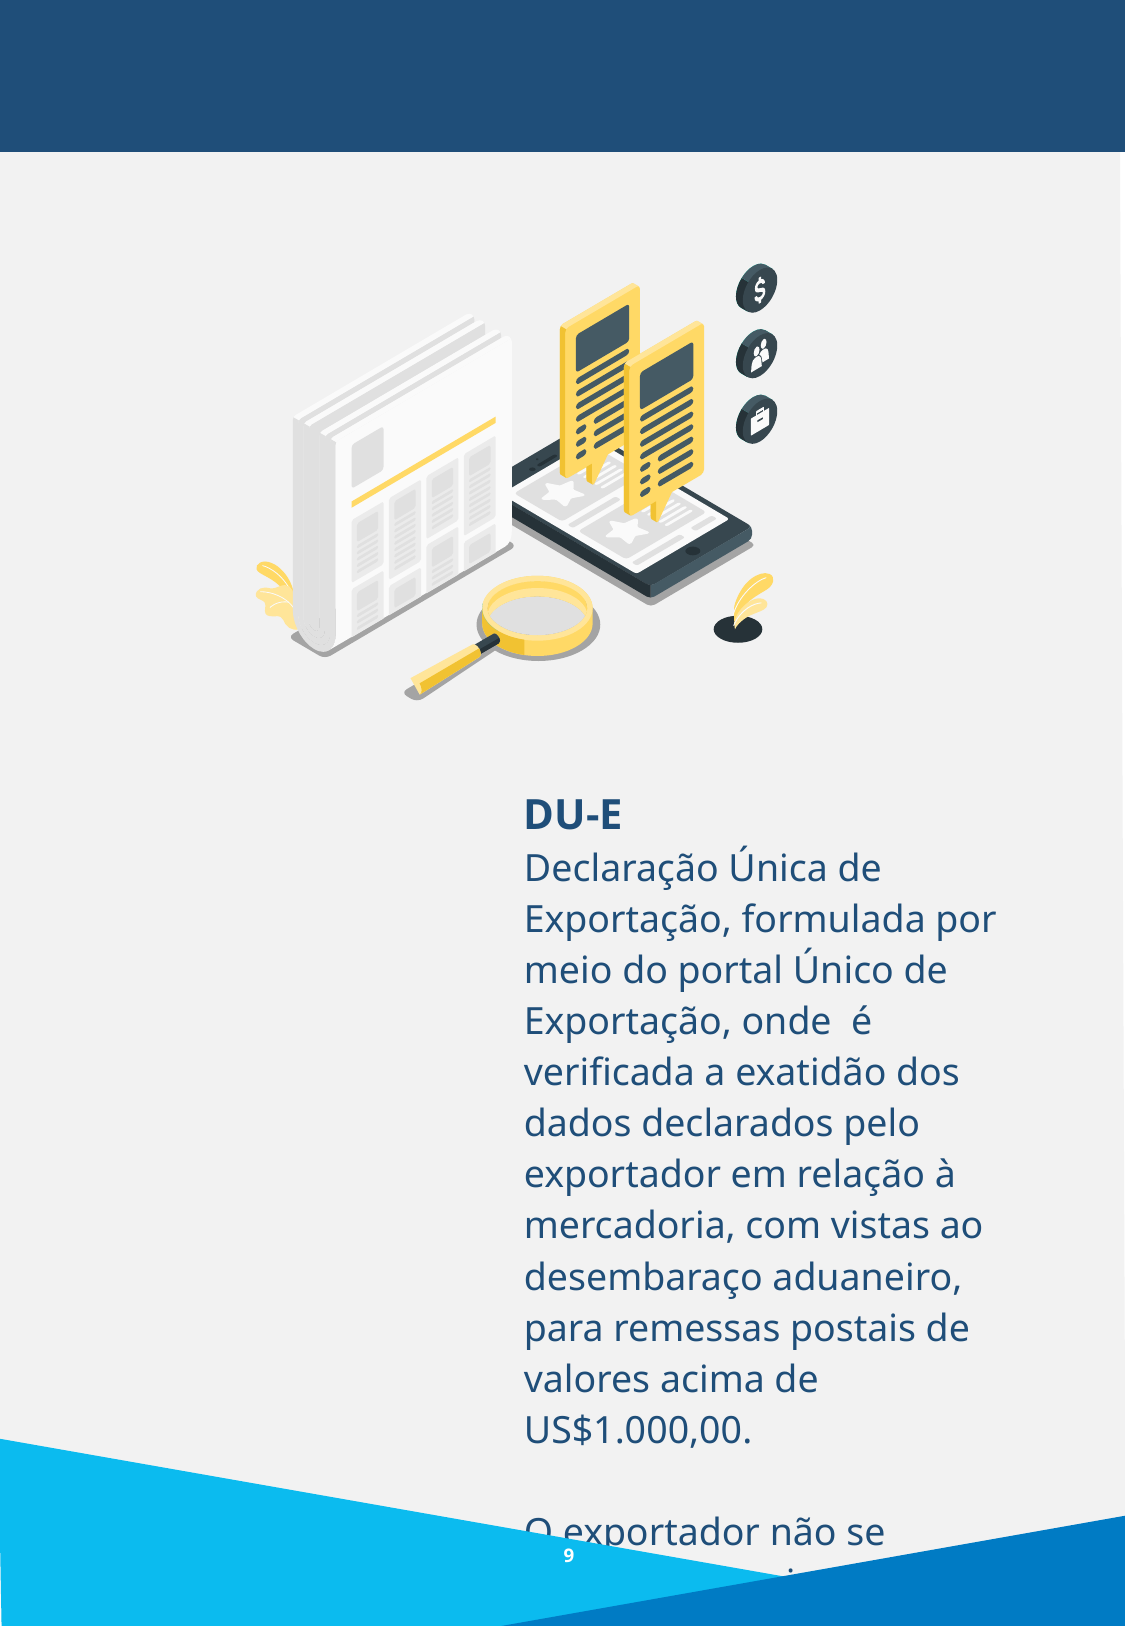

DU-E
Declaração Única de Exportação, formulada por meio do portal Único de Exportação, onde é verificada a exatidão dos dados declarados pelo exportador em relação à mercadoria, com vistas ao desembaraço aduaneiro, para remessas postais de valores acima de US$1.000,00.
O exportador não se preocupa com isso. Os Correios fazem!